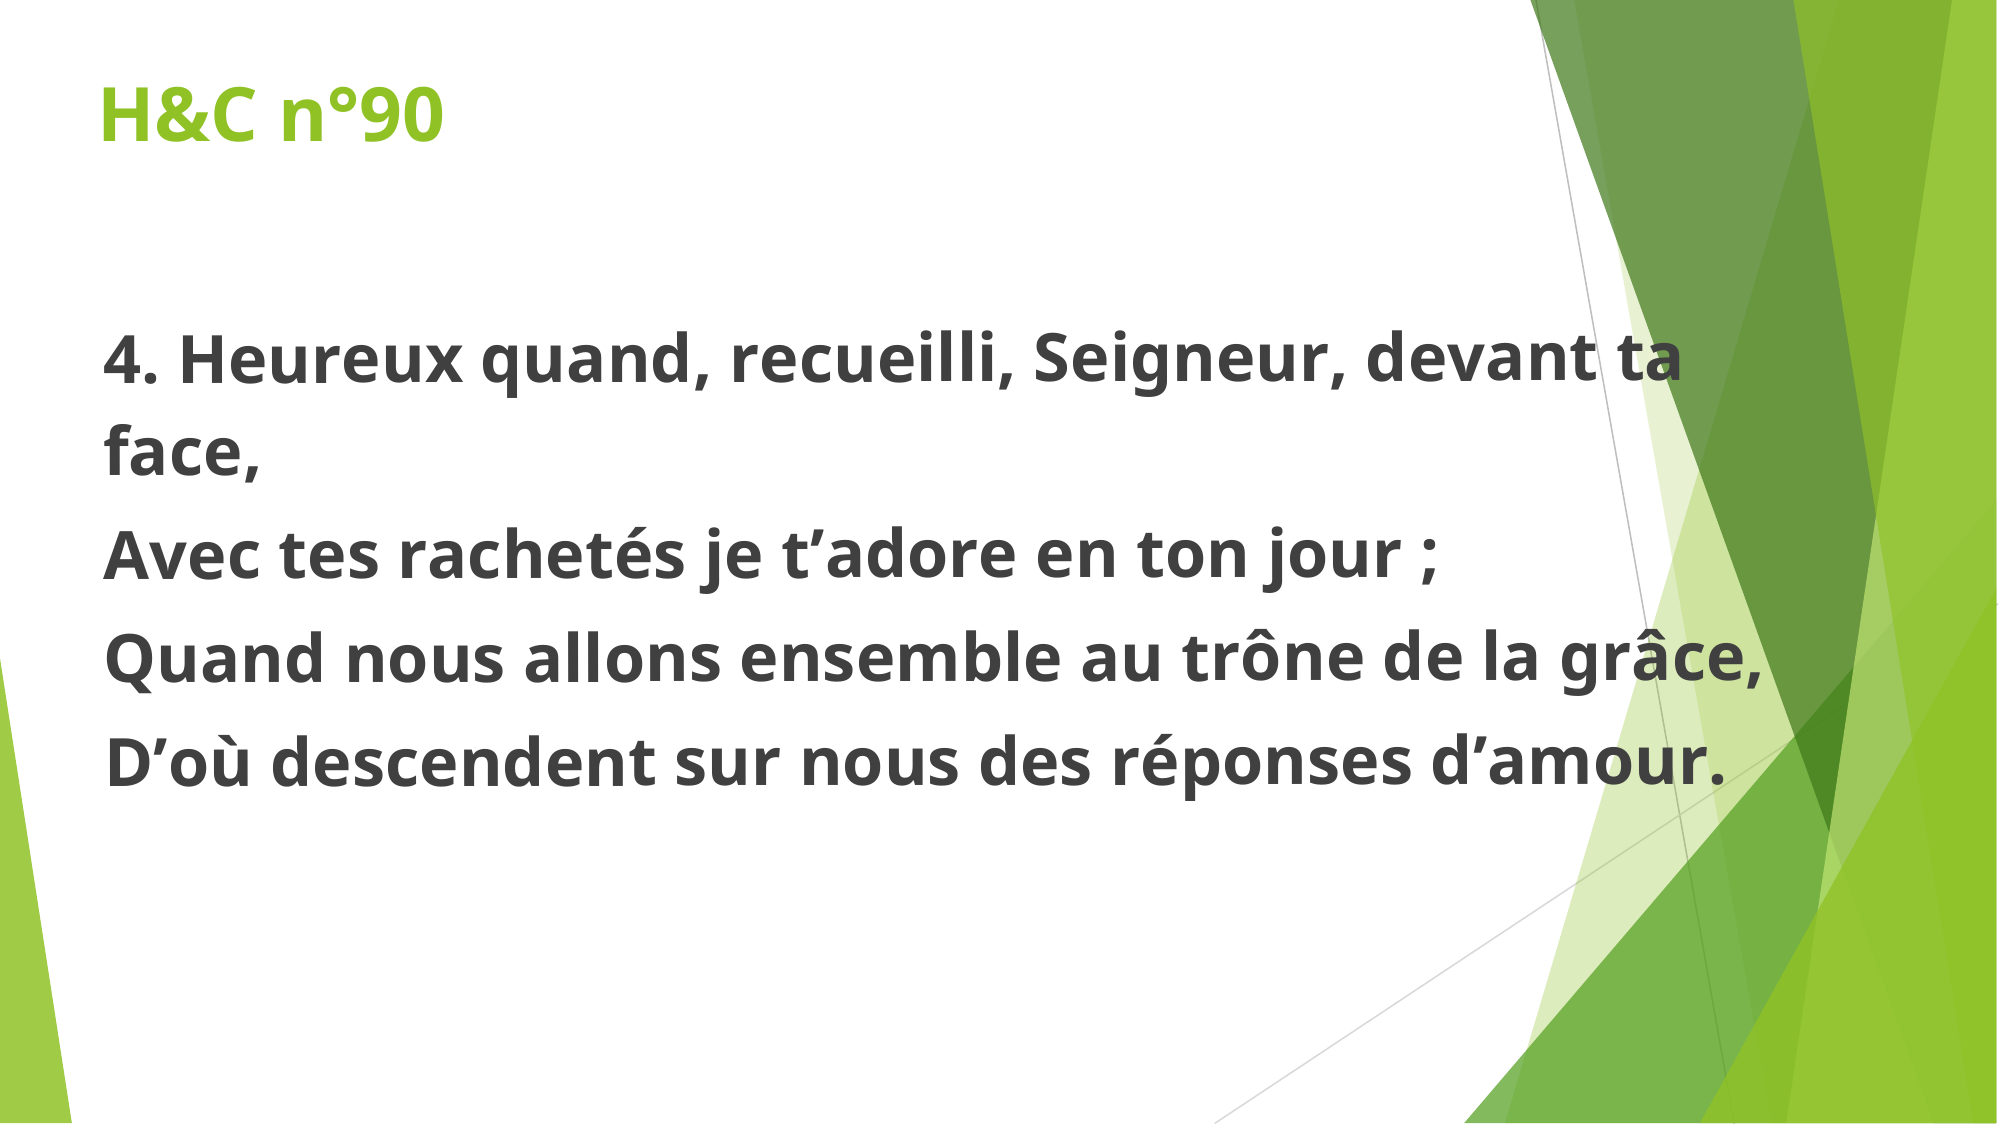

H&C n°90
4. Heureux quand, recueilli, Seigneur, devant ta face,
Avec tes rachetés je t’adore en ton jour ;
Quand nous allons ensemble au trône de la grâce,
D’où descendent sur nous des réponses d’amour.